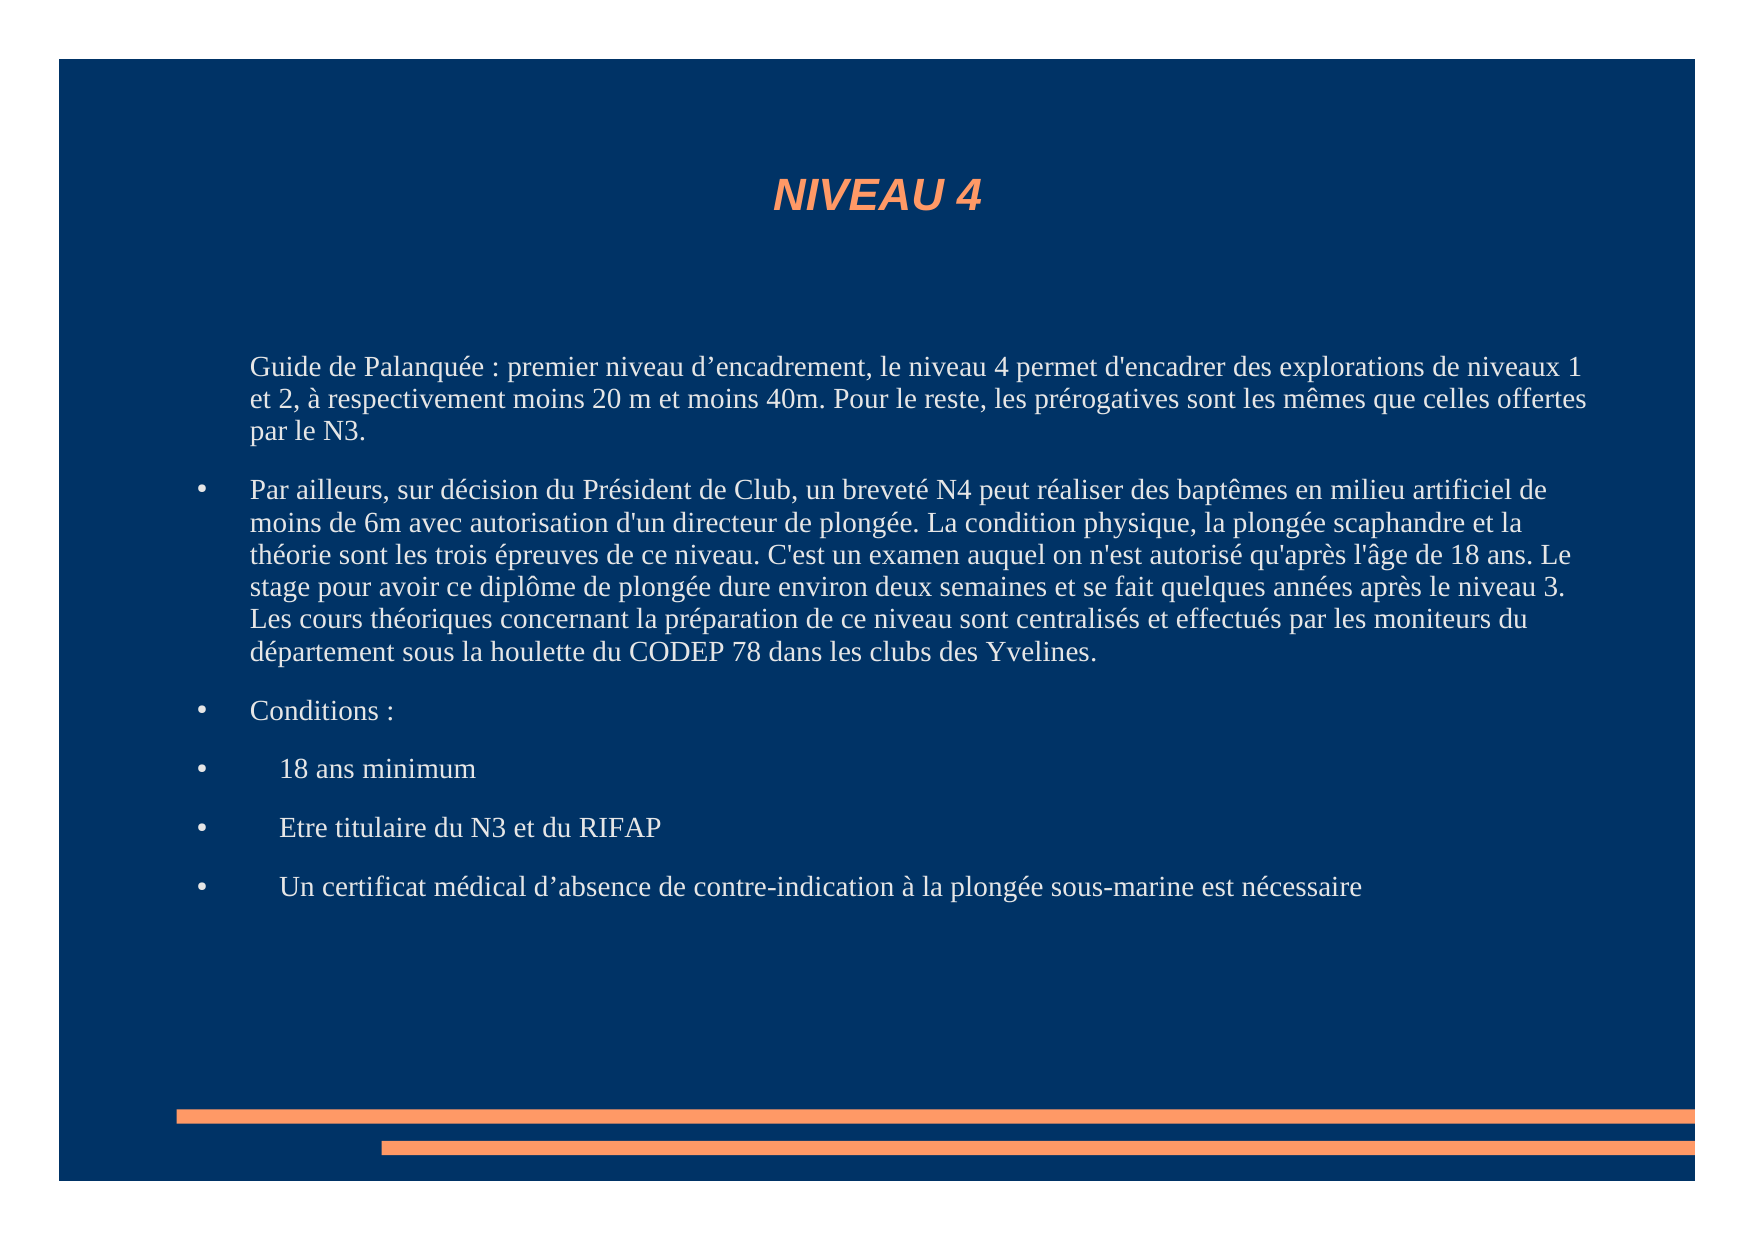

# NIVEAU 4
Guide de Palanquée : premier niveau d’encadrement, le niveau 4 permet d'encadrer des explorations de niveaux 1 et 2, à respectivement moins 20 m et moins 40m. Pour le reste, les prérogatives sont les mêmes que celles offertes par le N3.
Par ailleurs, sur décision du Président de Club, un breveté N4 peut réaliser des baptêmes en milieu artificiel de moins de 6m avec autorisation d'un directeur de plongée. La condition physique, la plongée scaphandre et la théorie sont les trois épreuves de ce niveau. C'est un examen auquel on n'est autorisé qu'après l'âge de 18 ans. Le stage pour avoir ce diplôme de plongée dure environ deux semaines et se fait quelques années après le niveau 3. Les cours théoriques concernant la préparation de ce niveau sont centralisés et effectués par les moniteurs du département sous la houlette du CODEP 78 dans les clubs des Yvelines.
Conditions :
 18 ans minimum
 Etre titulaire du N3 et du RIFAP
 Un certificat médical d’absence de contre-indication à la plongée sous-marine est nécessaire